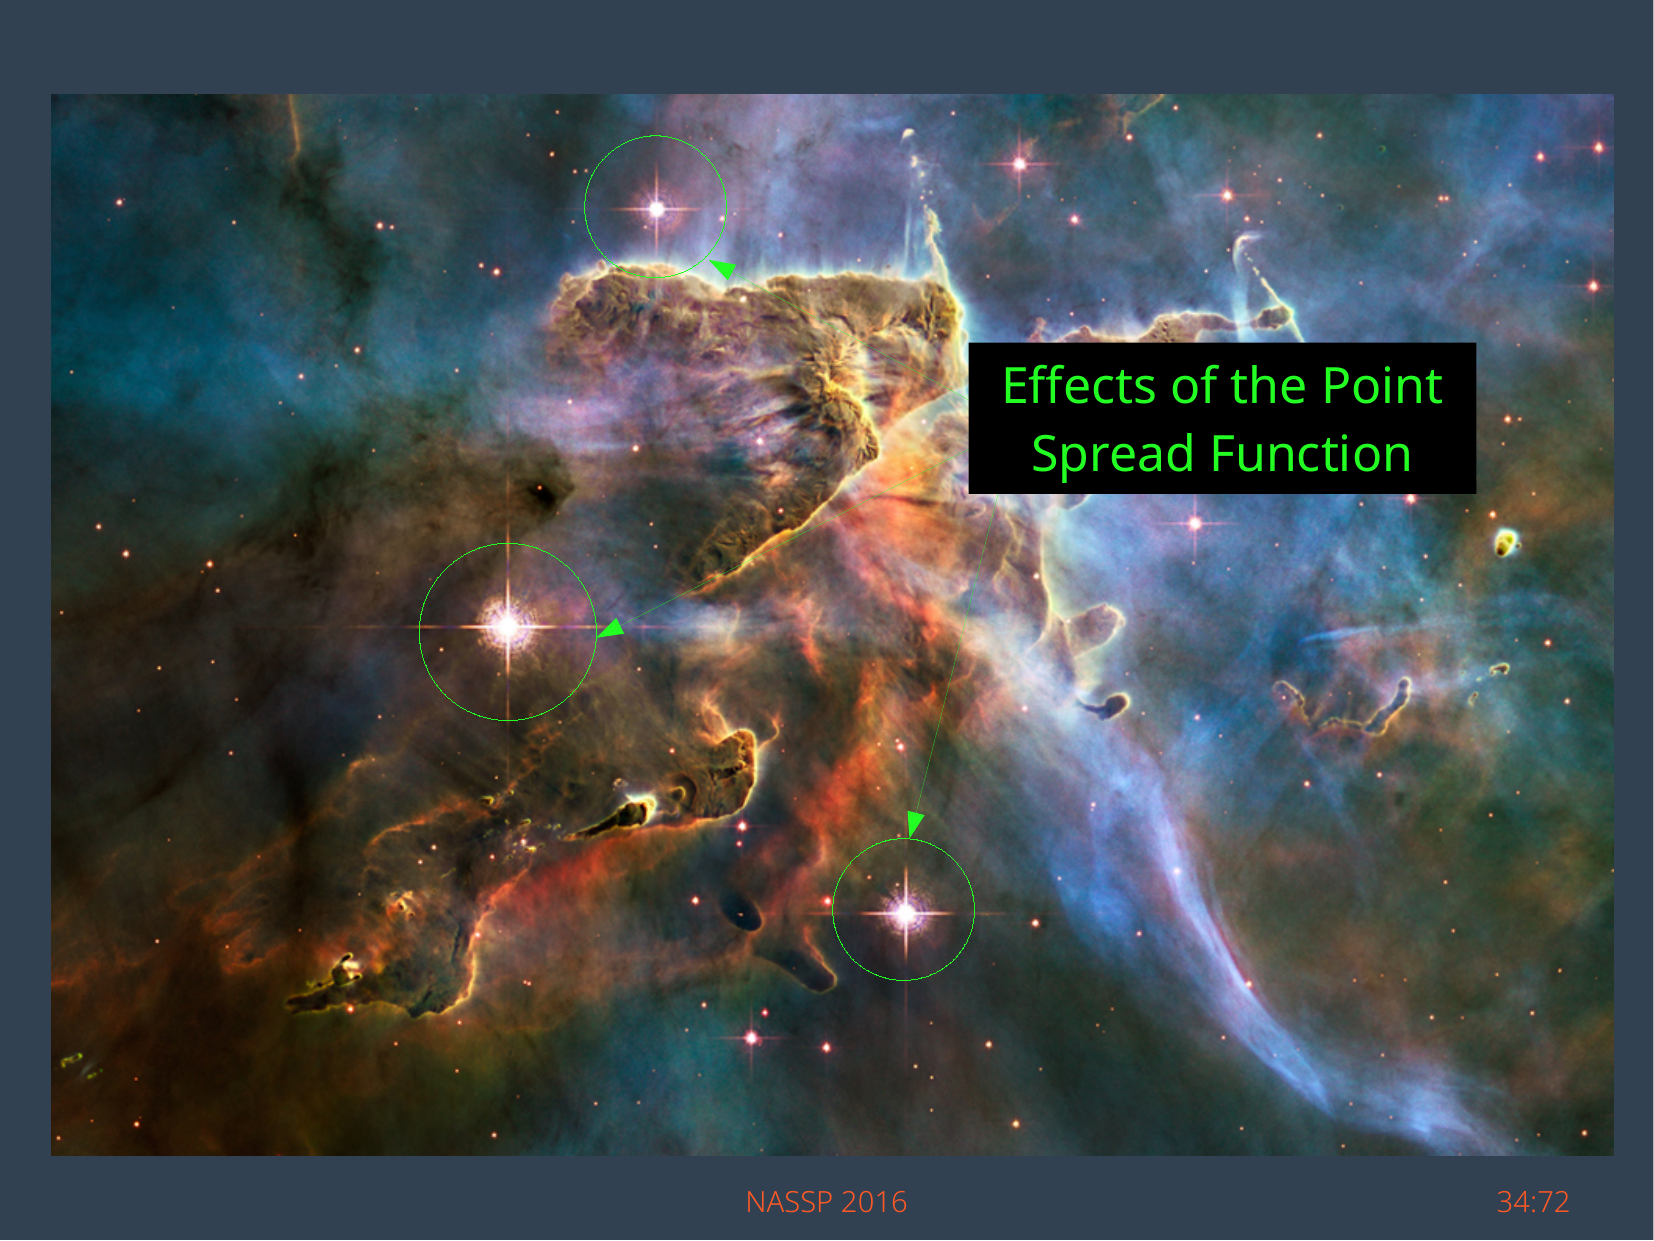

Effects of the Point Spread Function
NASSP 2016
34